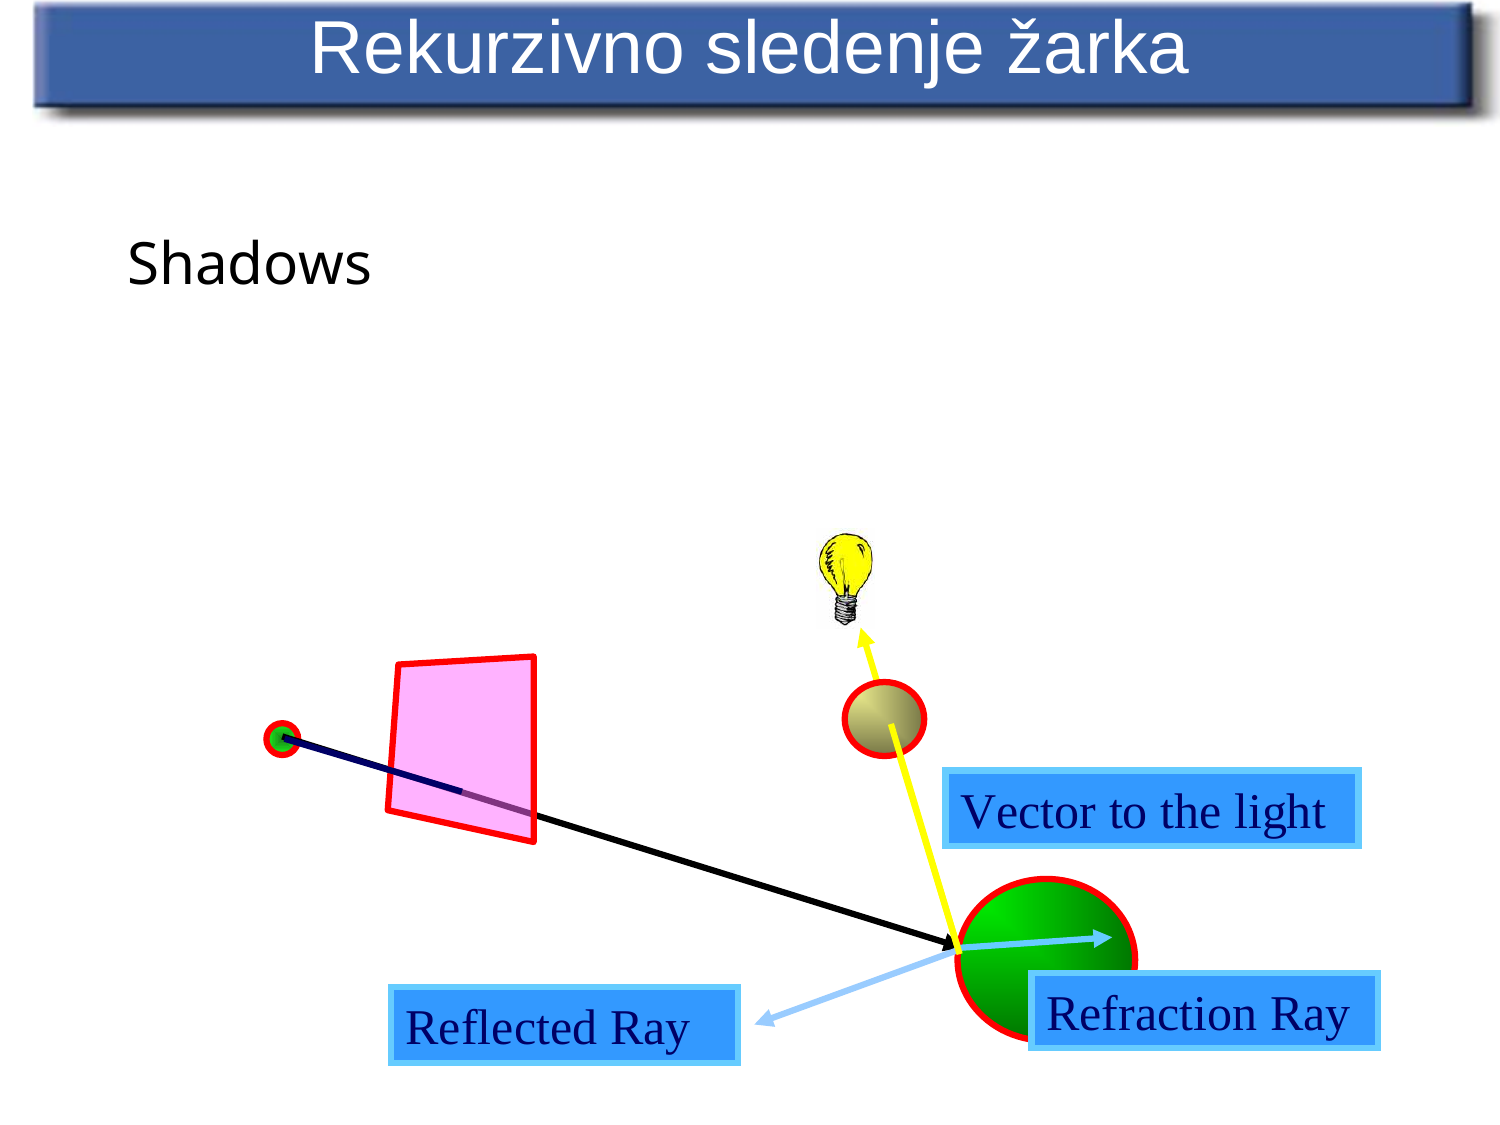

# Rekurzivno sledenje žarka
Shadows
Vector to the light
Refraction Ray
Reflected Ray